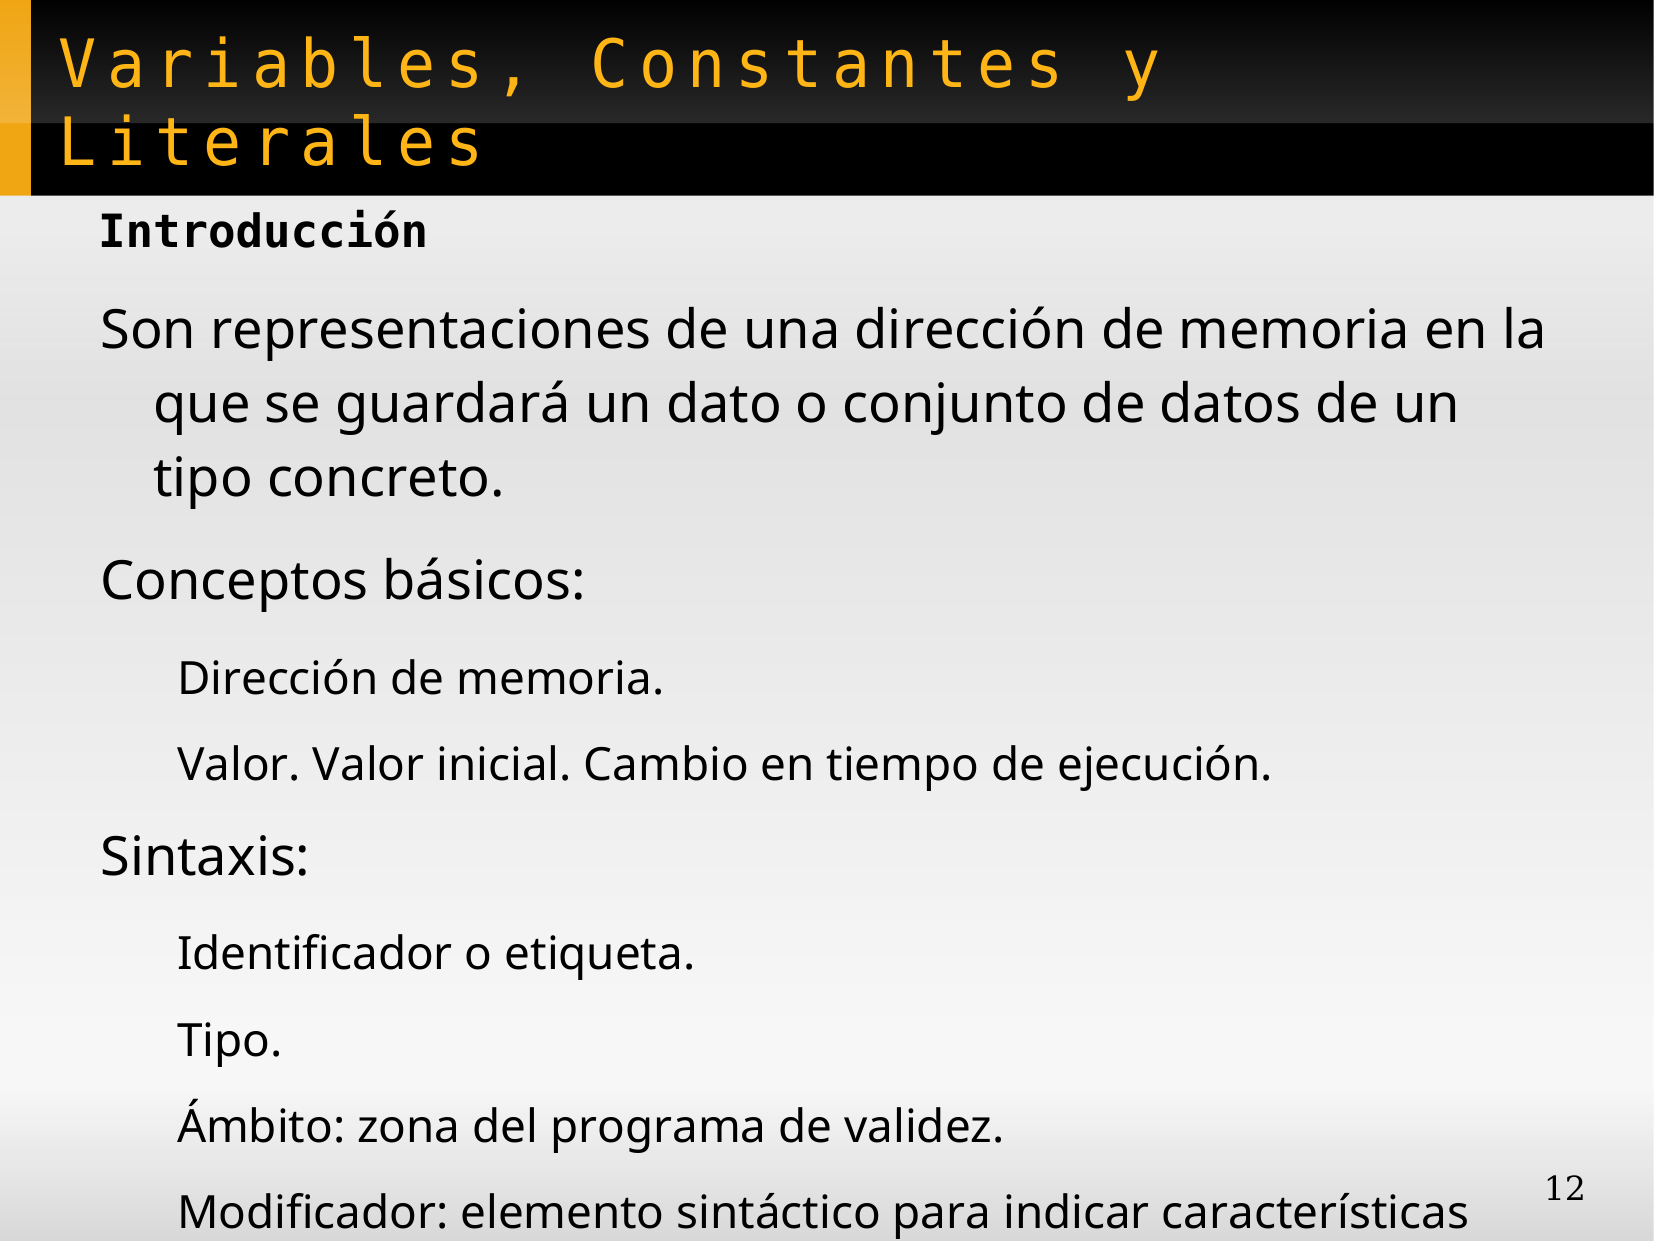

# Variables, Constantes y Literales
Introducción
Son representaciones de una dirección de memoria en la que se guardará un dato o conjunto de datos de un tipo concreto.
Conceptos básicos:
Dirección de memoria.
Valor. Valor inicial. Cambio en tiempo de ejecución.
Sintaxis:
Identificador o etiqueta.
Tipo.
Ámbito: zona del programa de validez.
Modificador: elemento sintáctico para indicar características como ej. ámbito de acceso, si es constante o variable,...
12